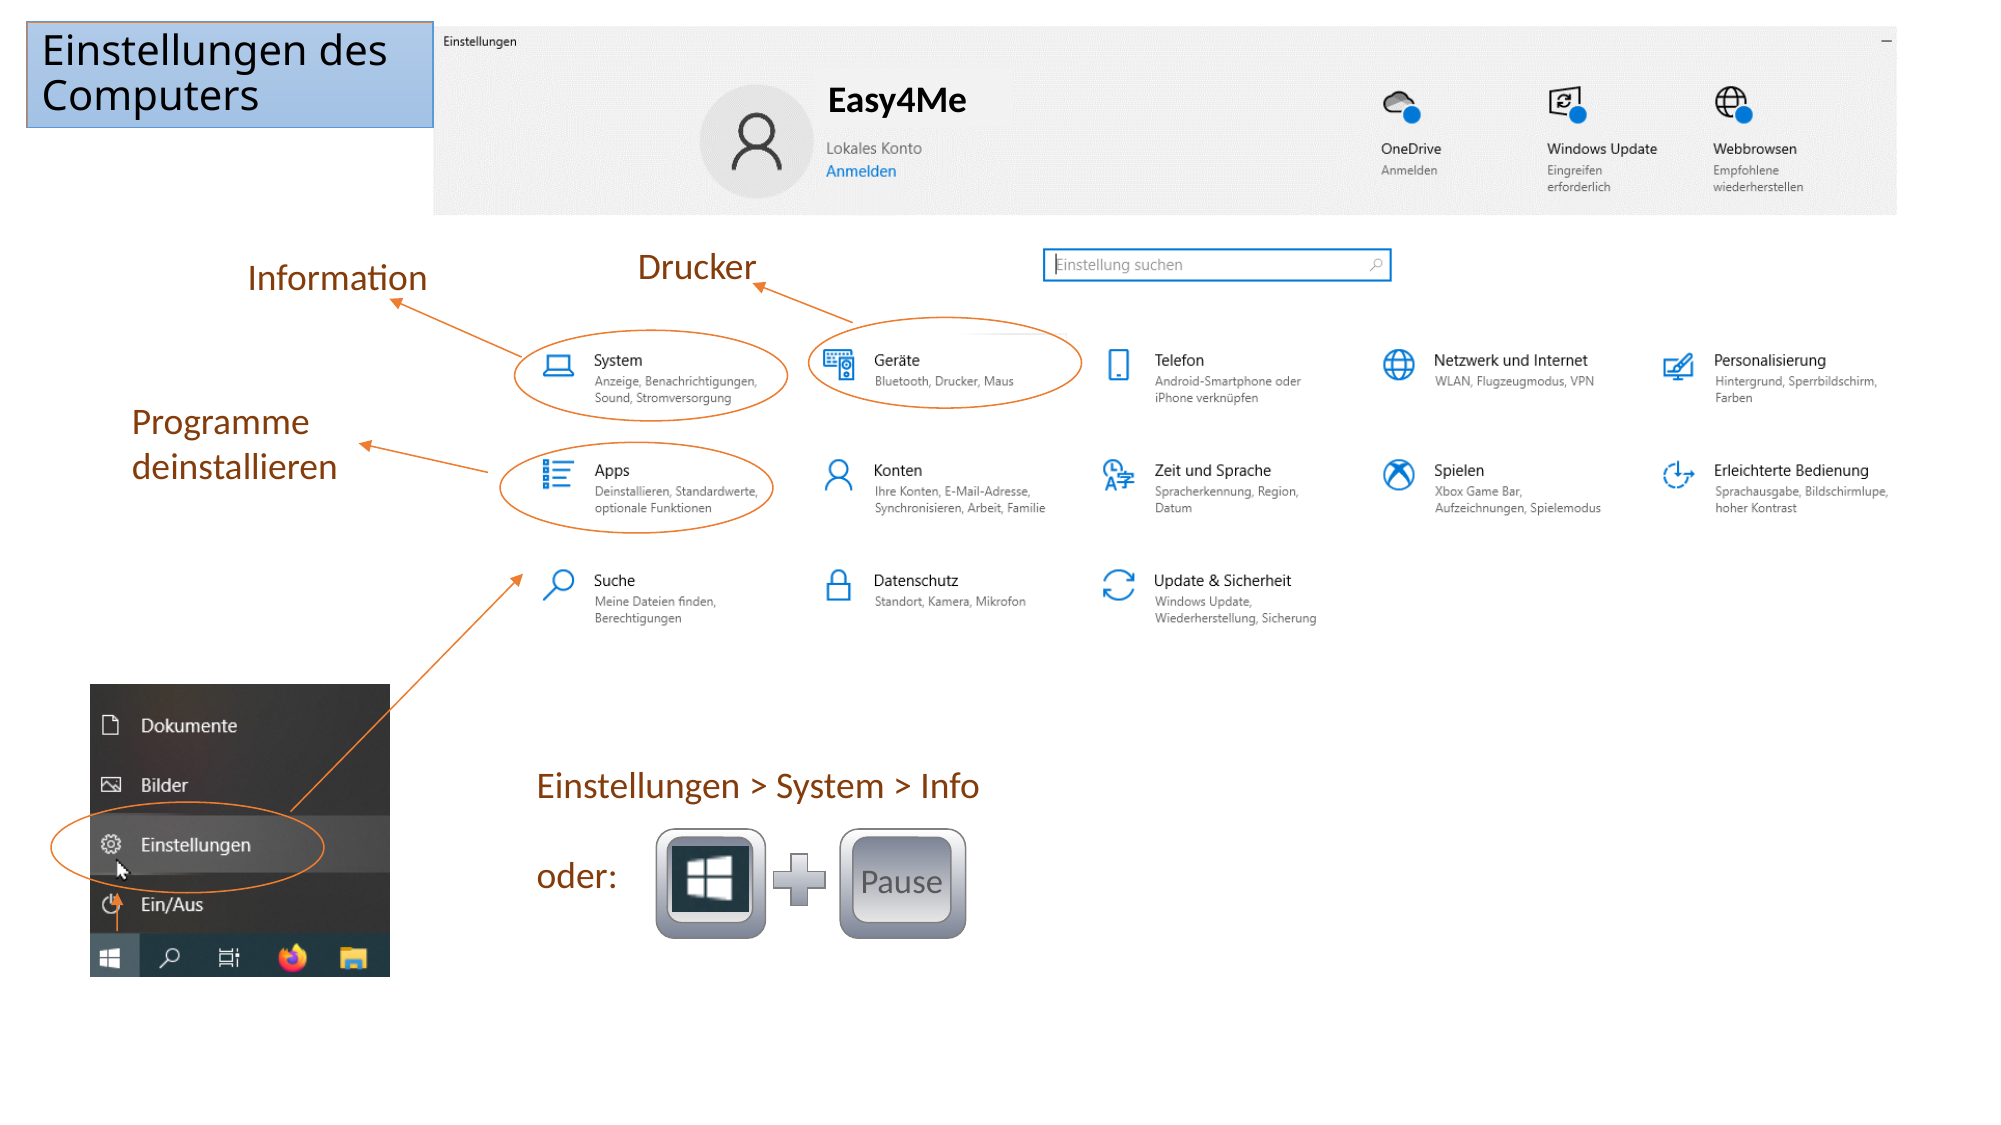

Einstellungen des Computers
Easy4Me
Drucker
Information
Programme deinstallieren
Einstellungen > System > Info
oder:
Pause